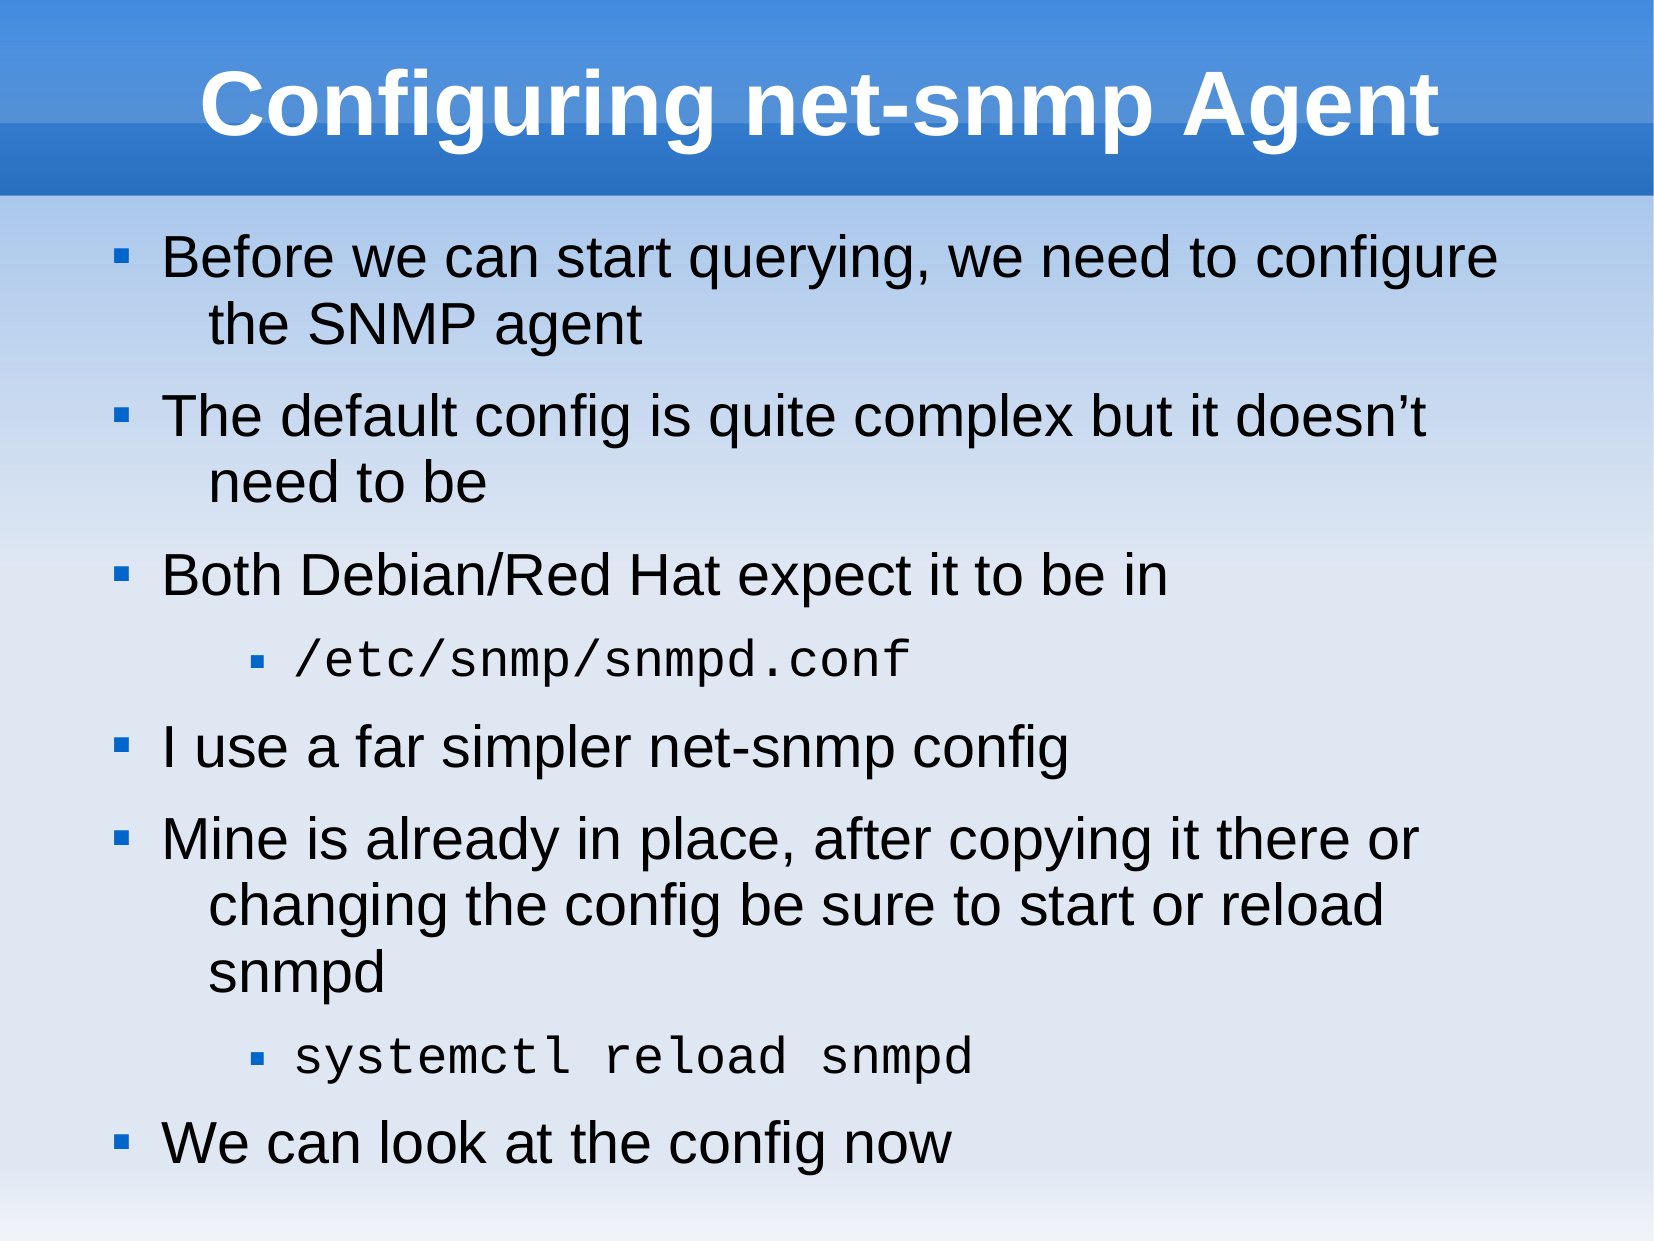

# Configuring net-snmp Agent
Before we can start querying, we need to configure the SNMP agent
The default config is quite complex but it doesn’t need to be
Both Debian/Red Hat expect it to be in
/etc/snmp/snmpd.conf
I use a far simpler net-snmp config
Mine is already in place, after copying it there or changing the config be sure to start or reload snmpd
systemctl reload snmpd
We can look at the config now